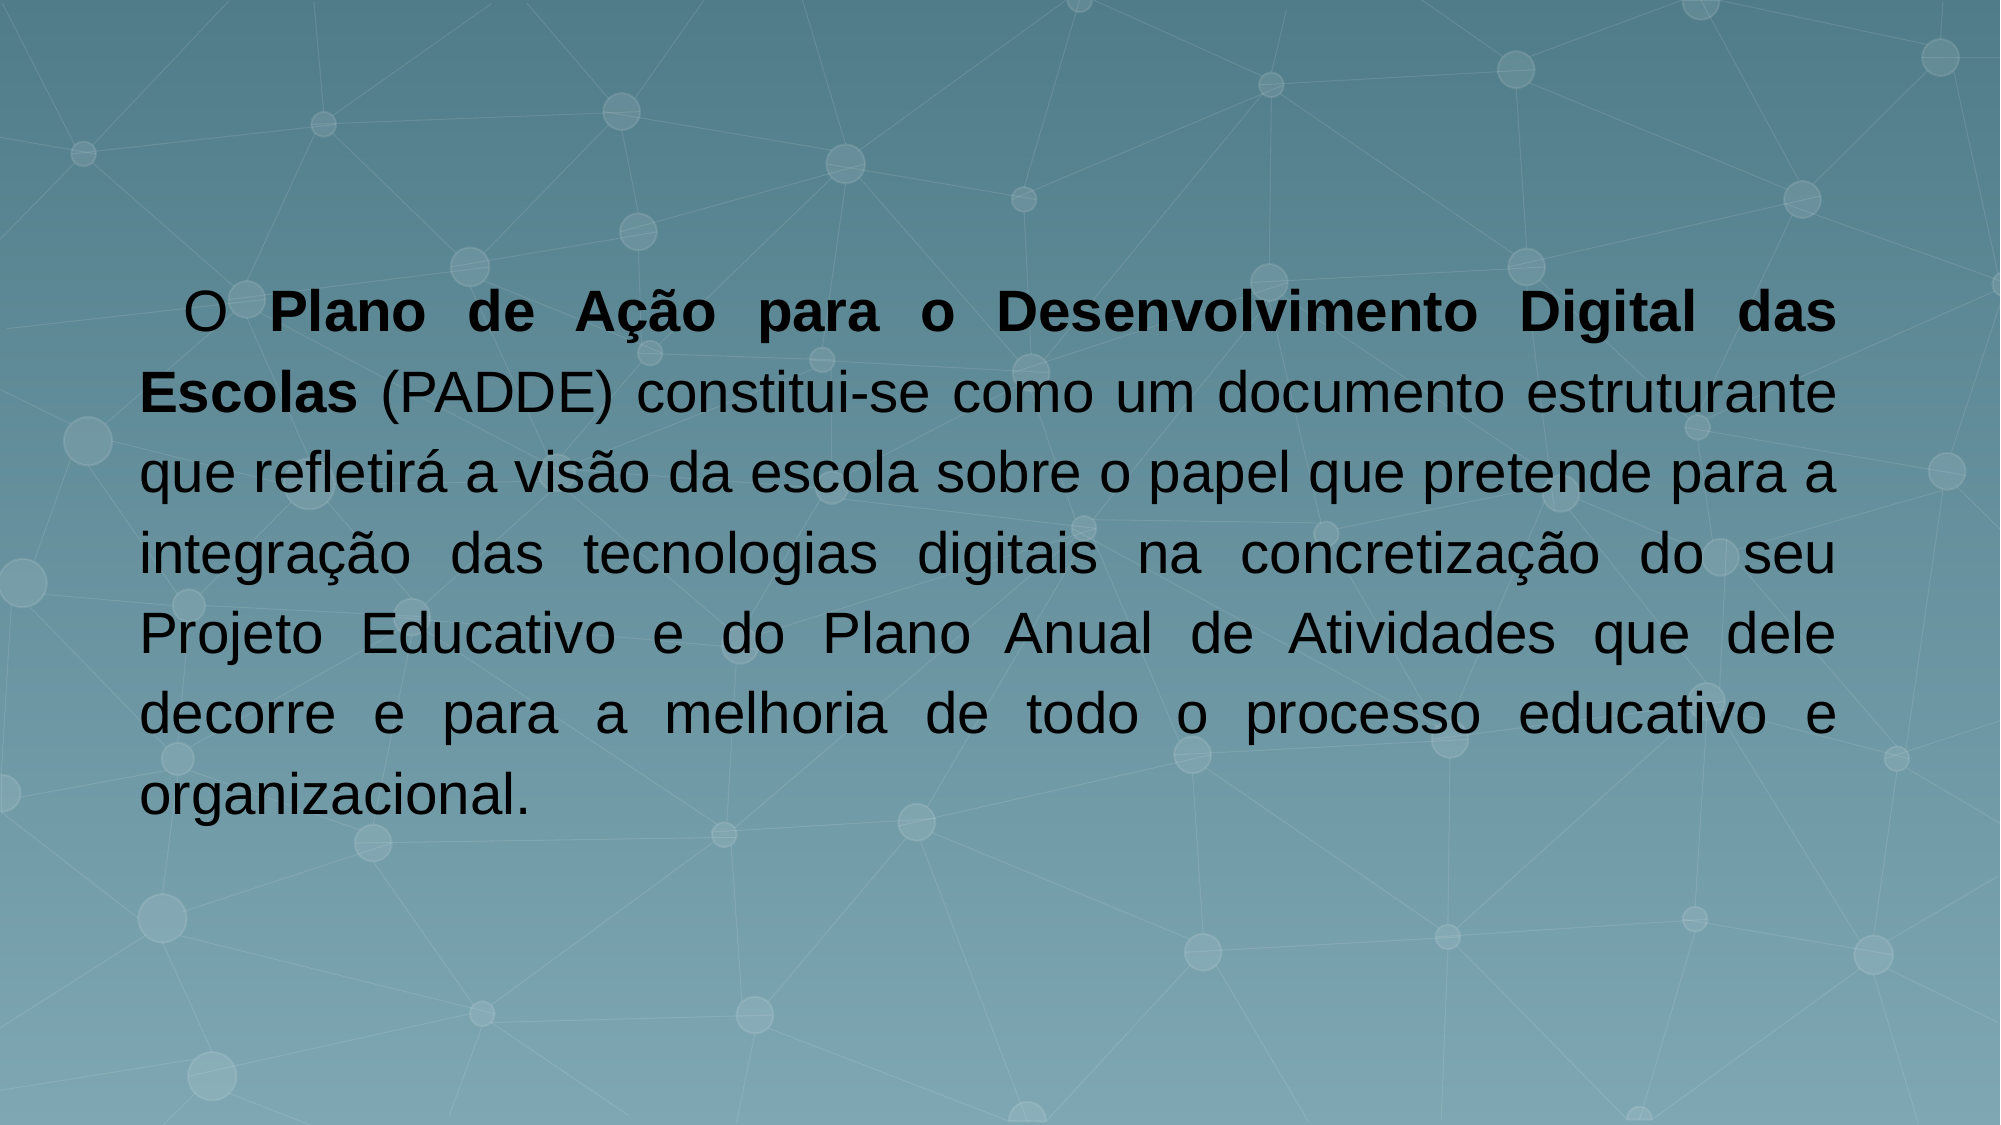

O Plano de Ação para o Desenvolvimento Digital das Escolas (PADDE) constitui-se como um documento estruturante que refletirá a visão da escola sobre o papel que pretende para a integração das tecnologias digitais na concretização do seu Projeto Educativo e do Plano Anual de Atividades que dele decorre e para a melhoria de todo o processo educativo e organizacional.